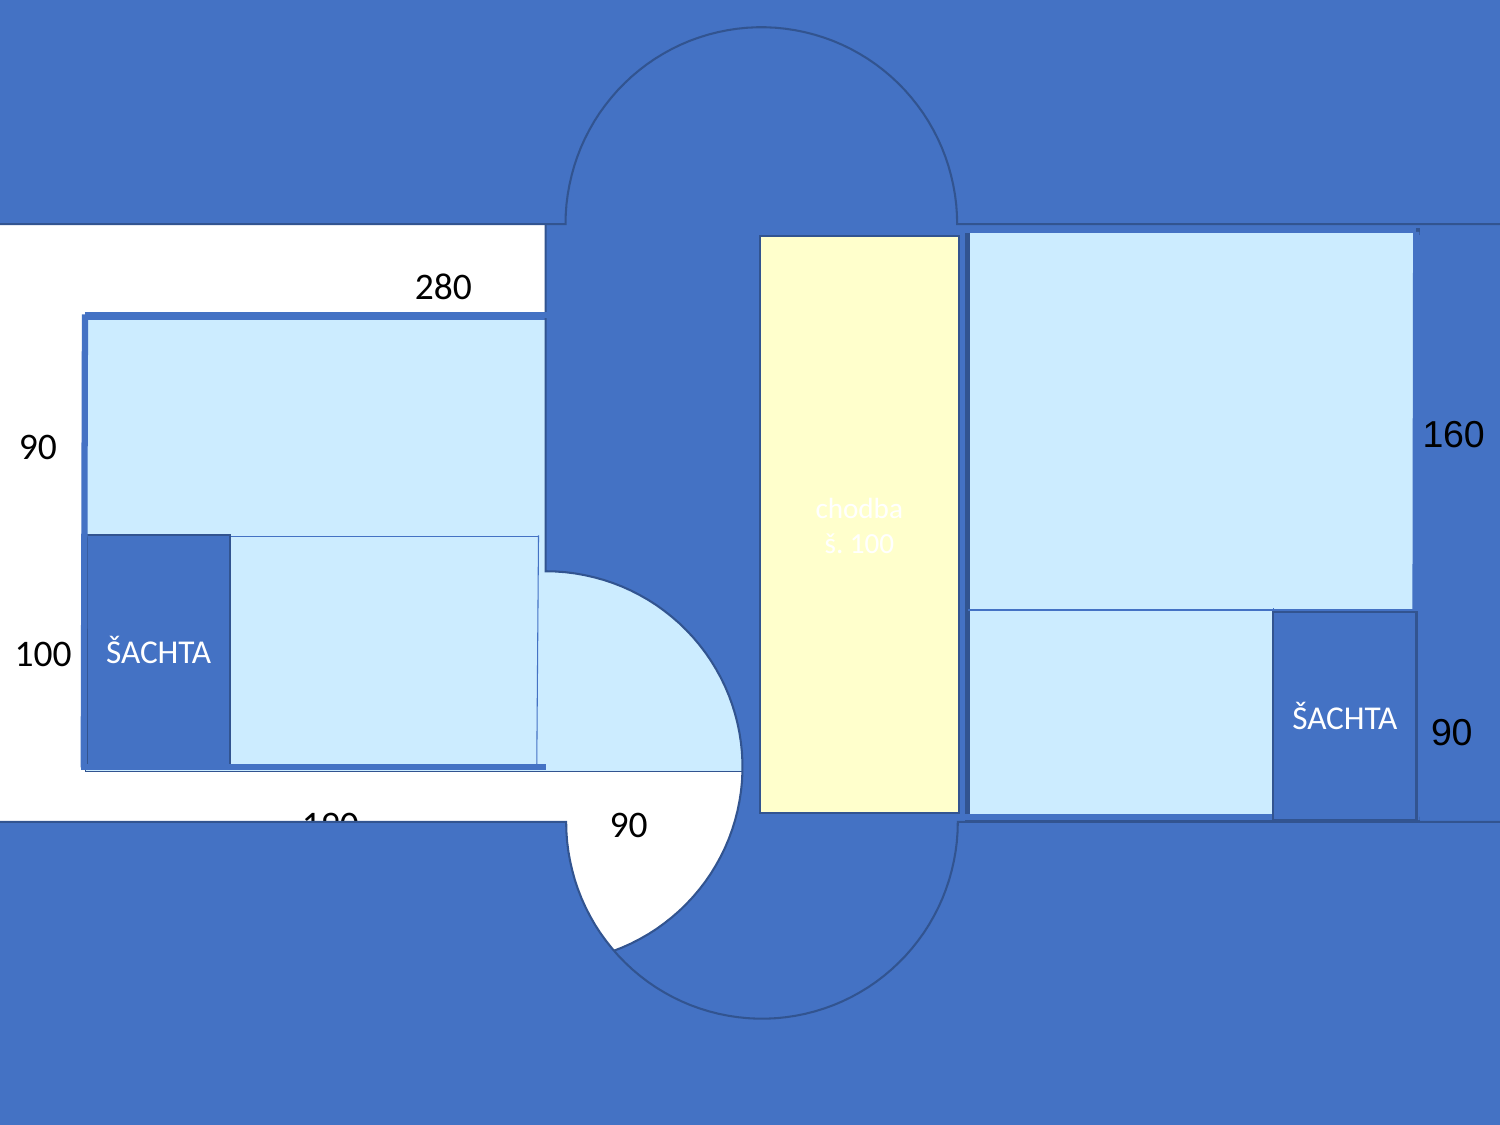

PROSTORY K DISPOZICI
160
ŠACHTA
90
190
chodba
š. 100
280
44
90
ŠACHTA
100
56
190
90